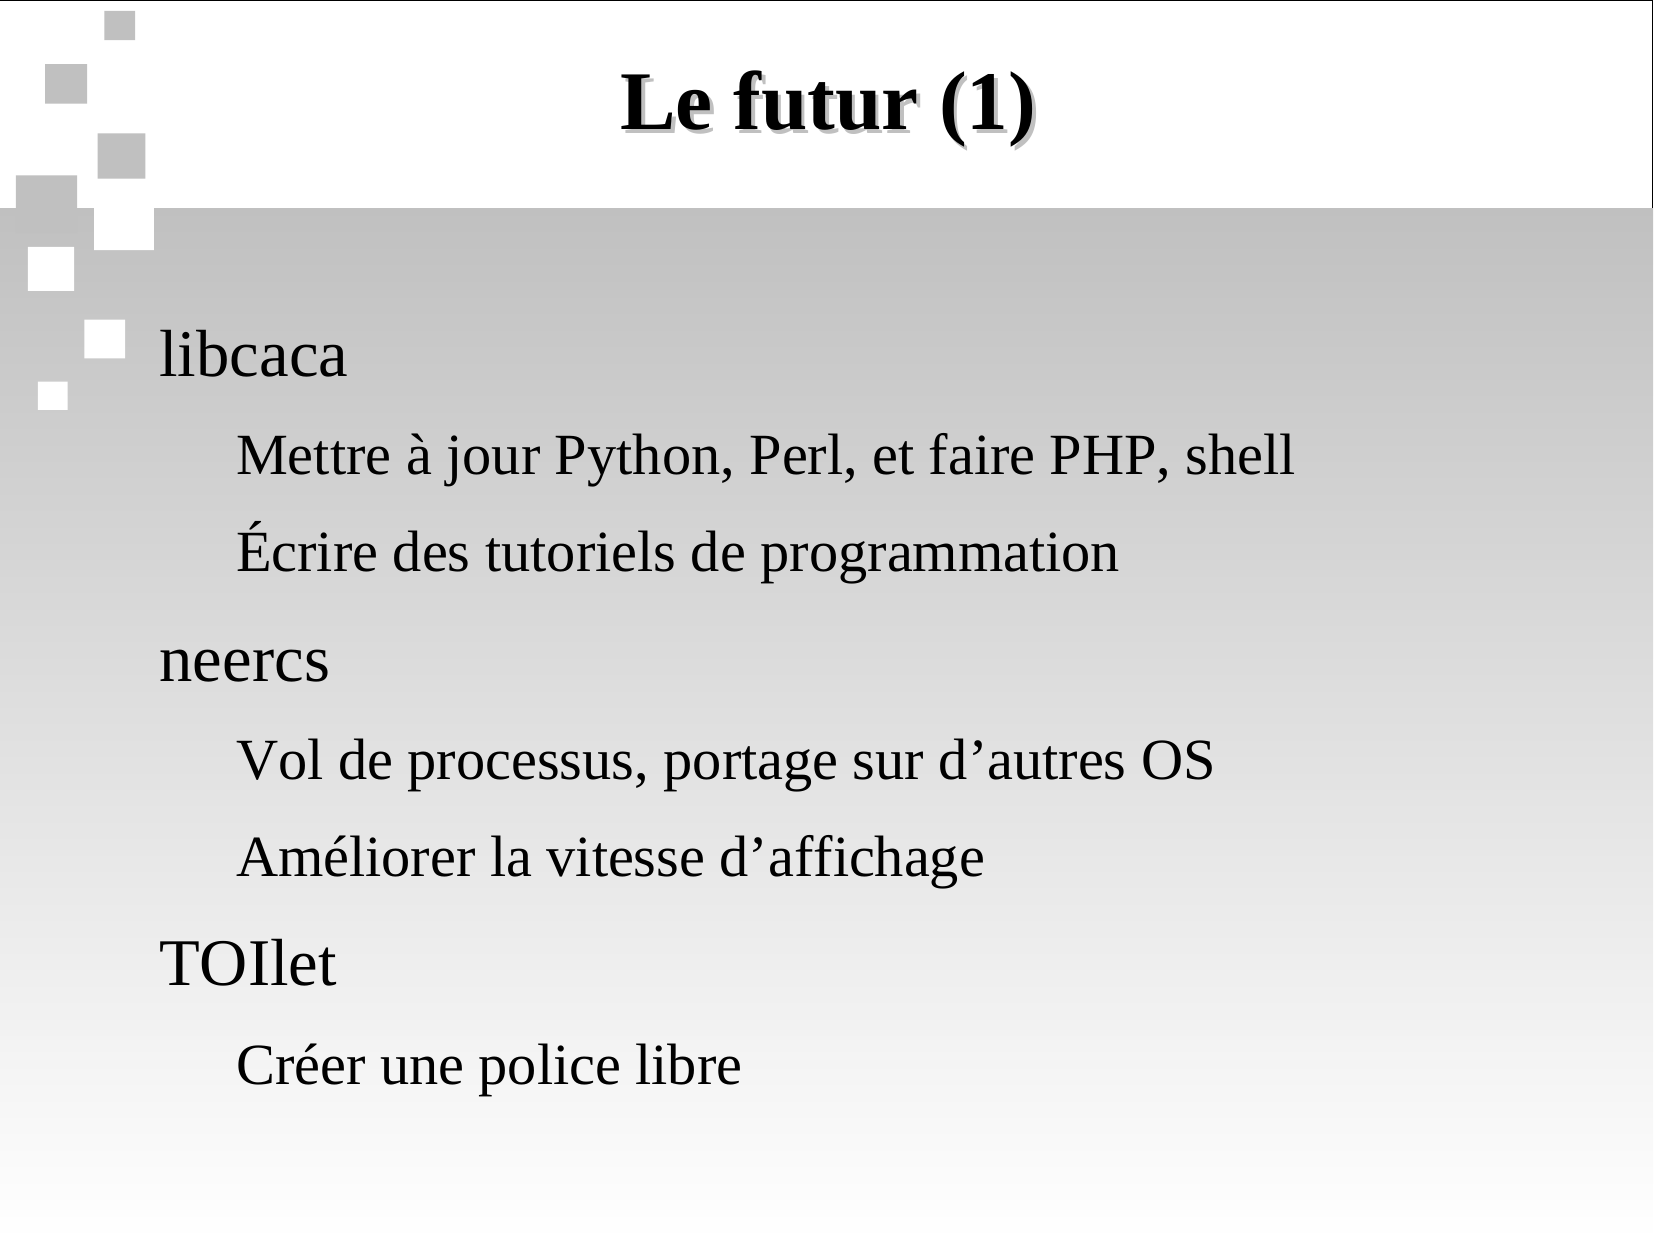

# Le futur (1)
libcaca
Mettre à jour Python, Perl, et faire PHP, shell
Écrire des tutoriels de programmation
neercs
Vol de processus, portage sur d’autres OS
Améliorer la vitesse d’affichage
TOIlet
Créer une police libre